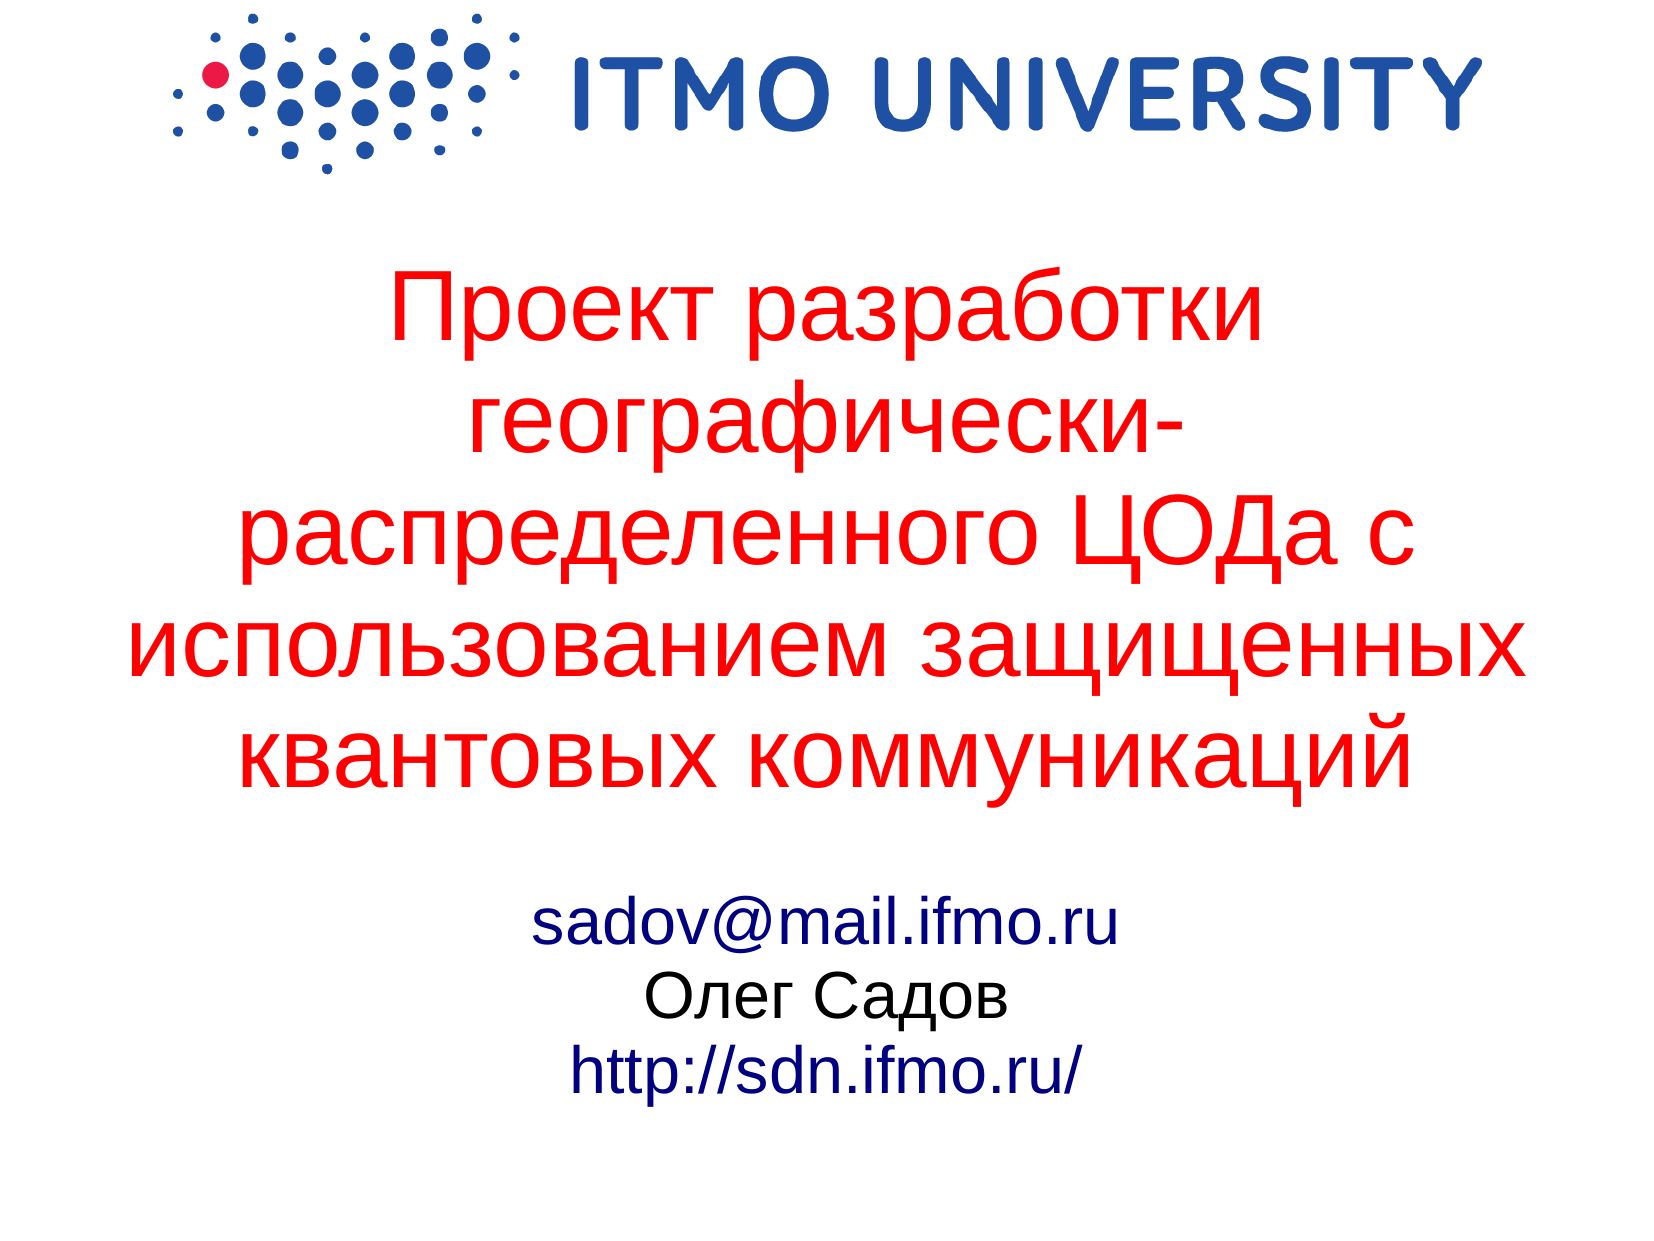

# Проект разработки географически-распределенного ЦОДа с использованием защищенных квантовых коммуникаций
sadov@mail.ifmo.ru
Олег Садов
http://sdn.ifmo.ru/